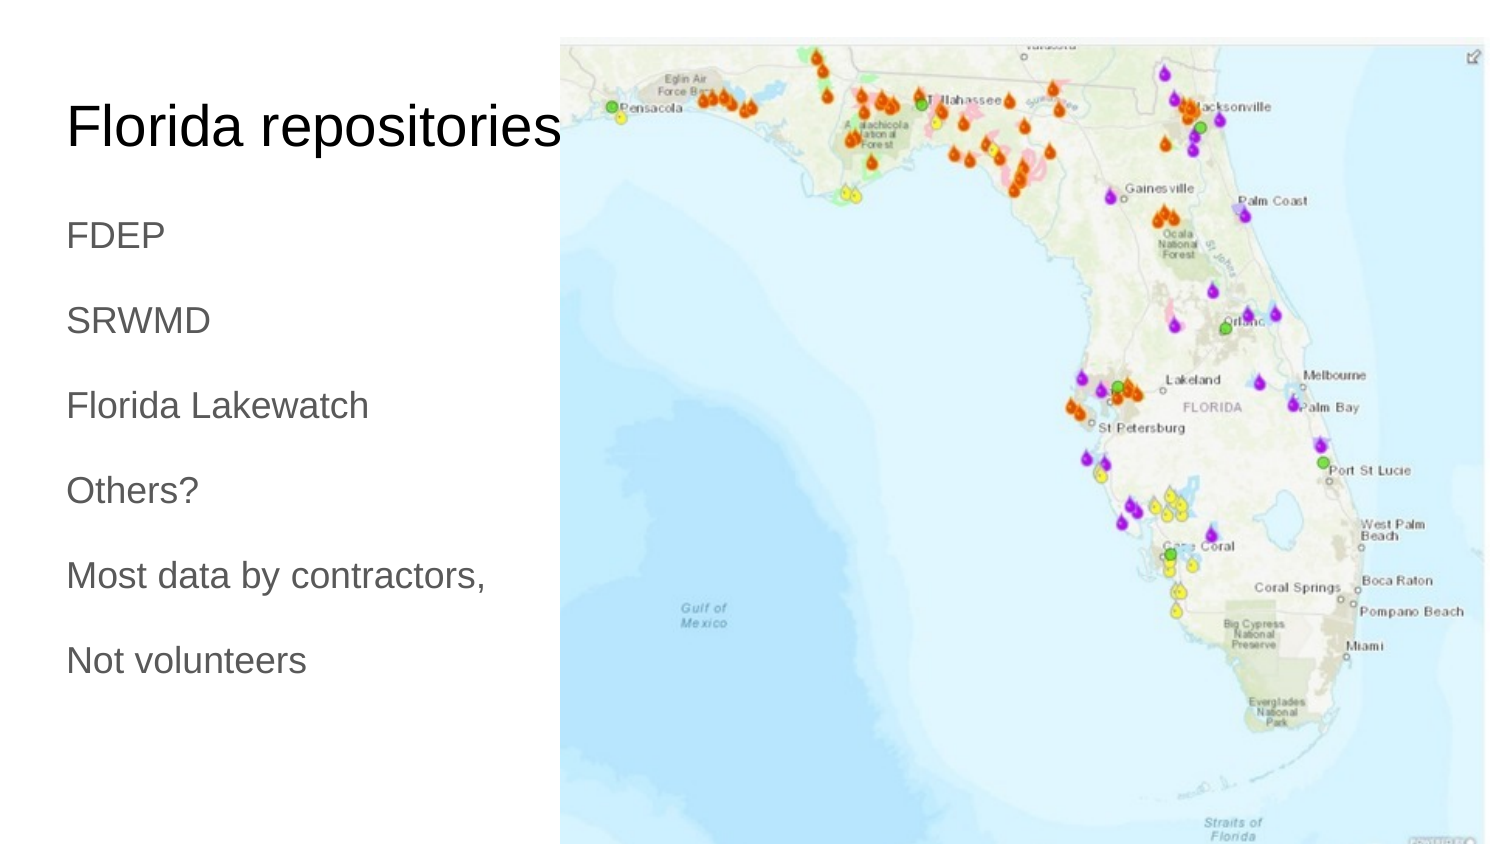

# Florida repositories
FDEP
SRWMD
Florida Lakewatch
Others?
Most data by contractors,
Not volunteers